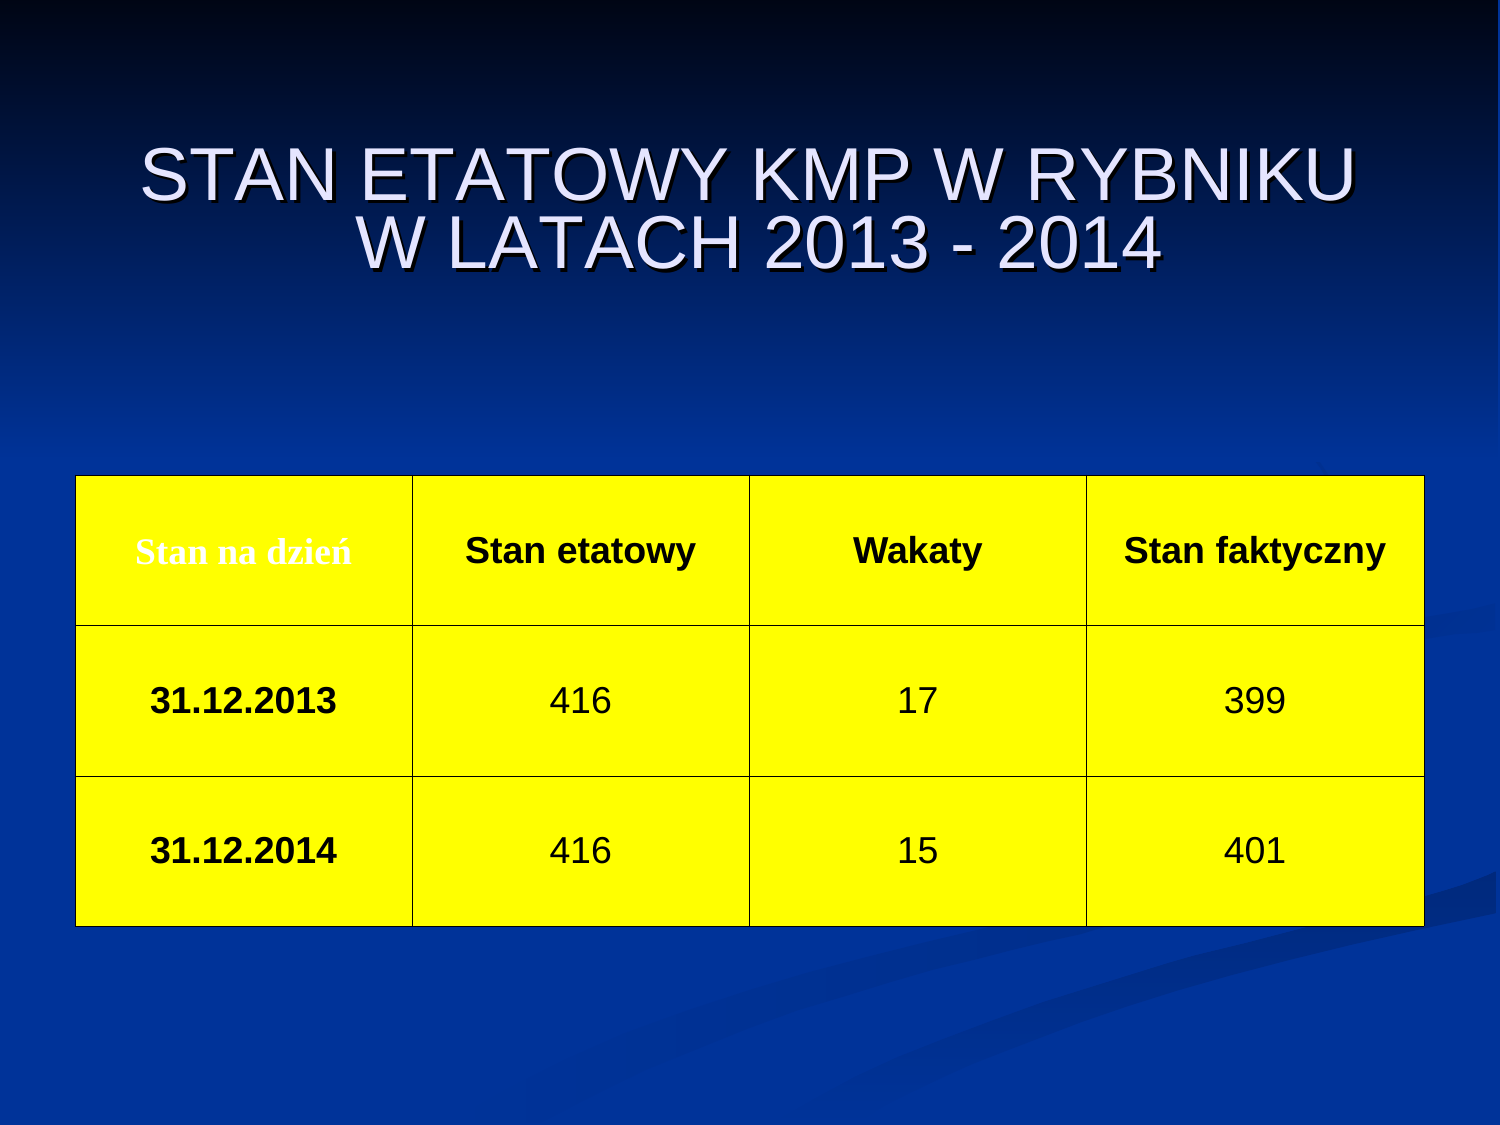

# STAN ETATOWY KMP W RYBNIKU W LATACH 2013 - 2014
| Stan na dzień | Stan etatowy | Wakaty | Stan faktyczny |
| --- | --- | --- | --- |
| 31.12.2013 | 416 | 17 | 399 |
| 31.12.2014 | 416 | 15 | 401 |